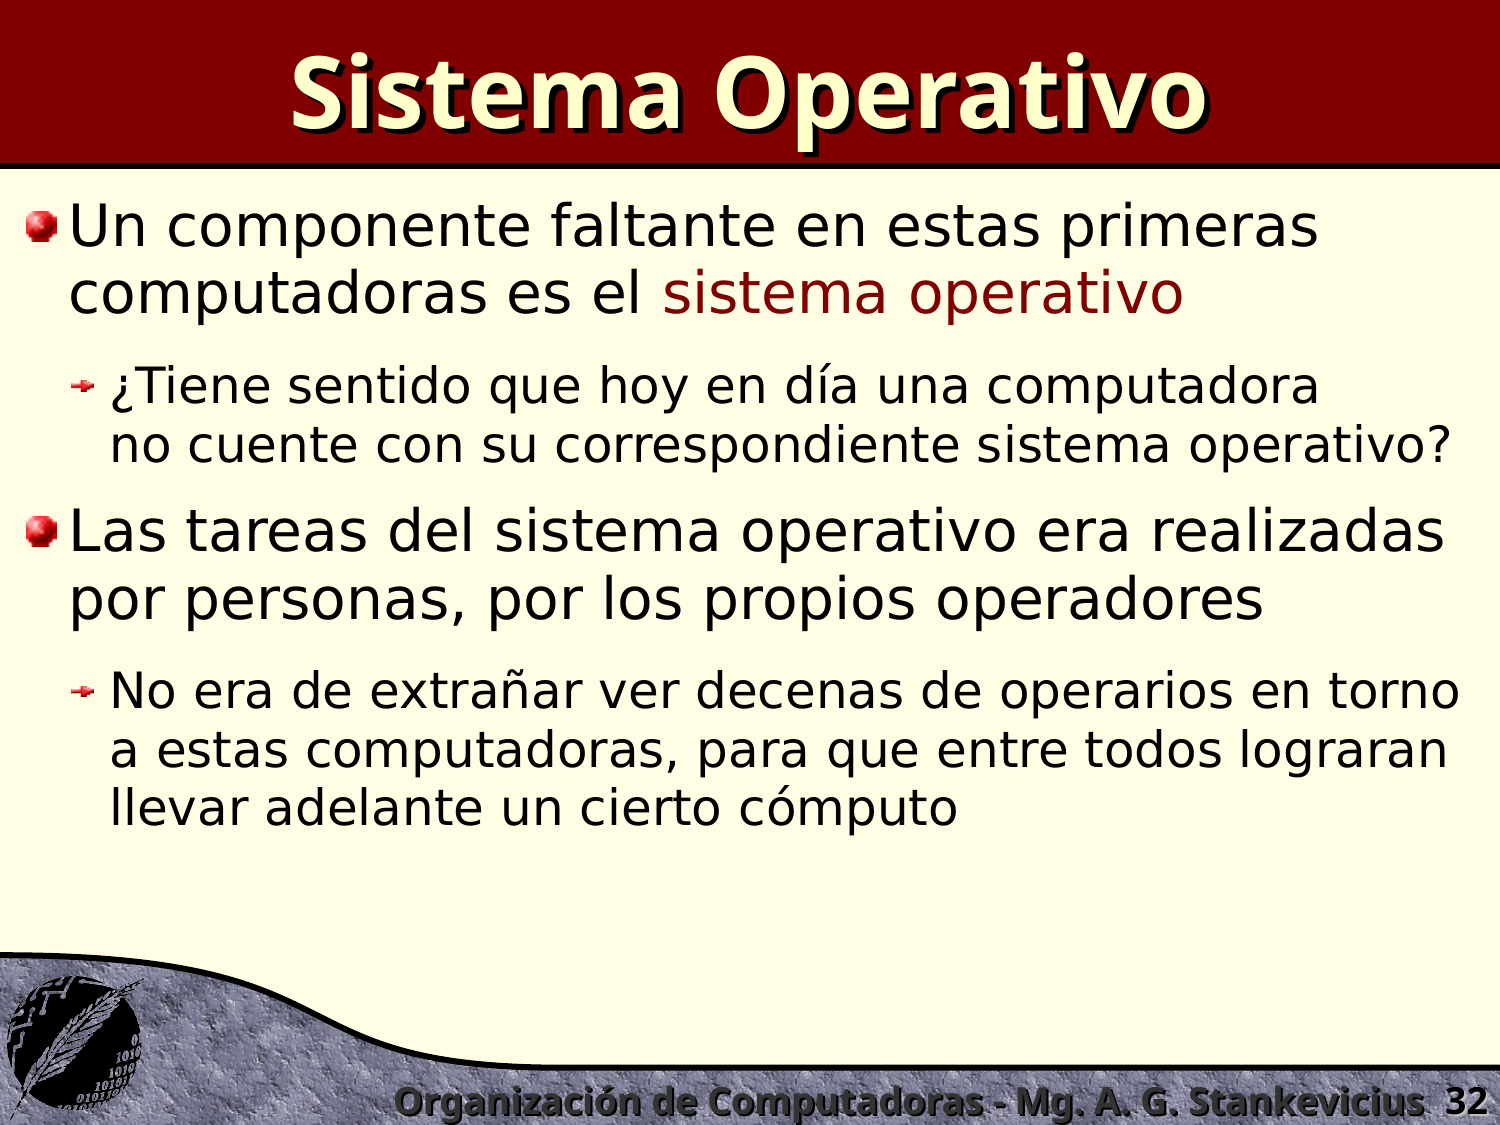

# Sistema Operativo
Un componente faltante en estas primeras computadoras es el sistema operativo
¿Tiene sentido que hoy en día una computadora
no cuente con su correspondiente sistema operativo?
Las tareas del sistema operativo era realizadas por personas, por los propios operadores
No era de extrañar ver decenas de operarios en torno a estas computadoras, para que entre todos lograran llevar adelante un cierto cómputo
32